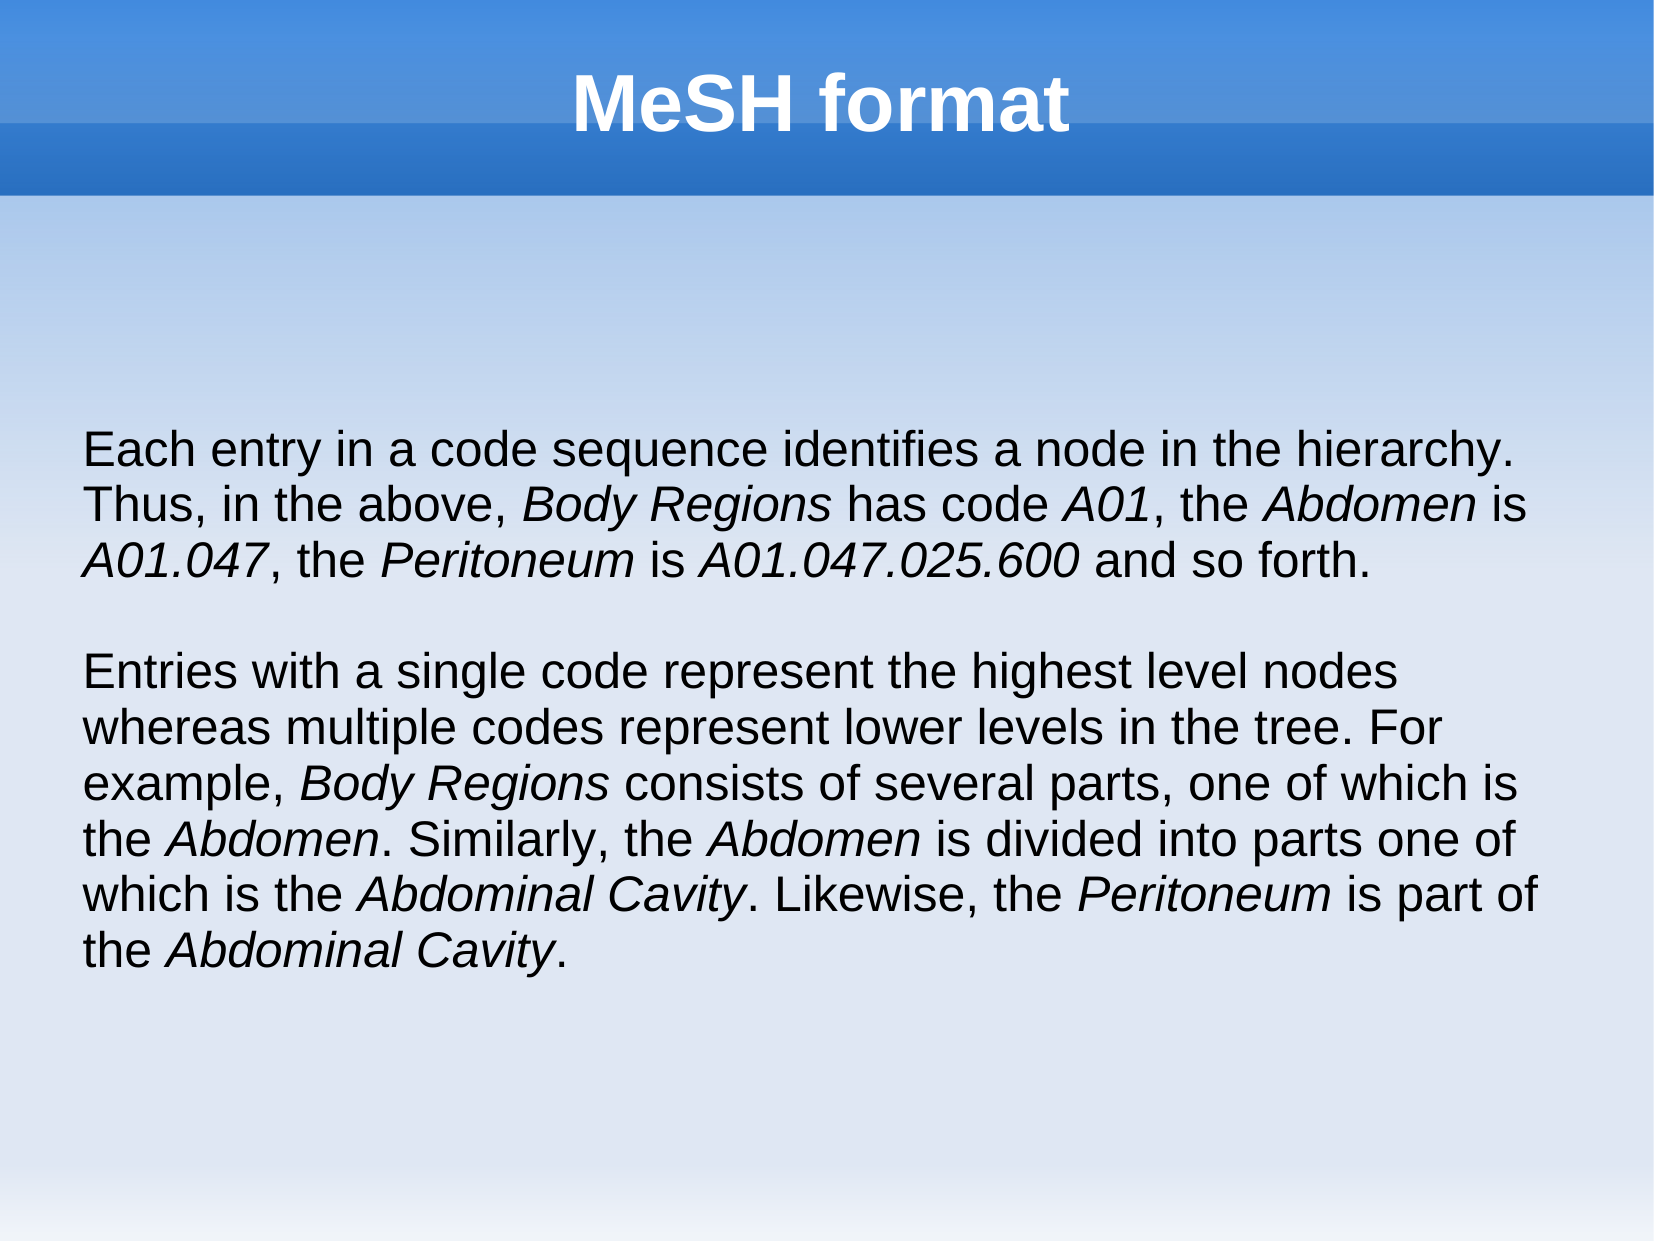

# MeSH format
Each entry in a code sequence identifies a node in the hierarchy. Thus, in the above, Body Regions has code A01, the Abdomen is A01.047, the Peritoneum is A01.047.025.600 and so forth.
Entries with a single code represent the highest level nodes whereas multiple codes represent lower levels in the tree. For example, Body Regions consists of several parts, one of which is the Abdomen. Similarly, the Abdomen is divided into parts one of which is the Abdominal Cavity. Likewise, the Peritoneum is part of the Abdominal Cavity.